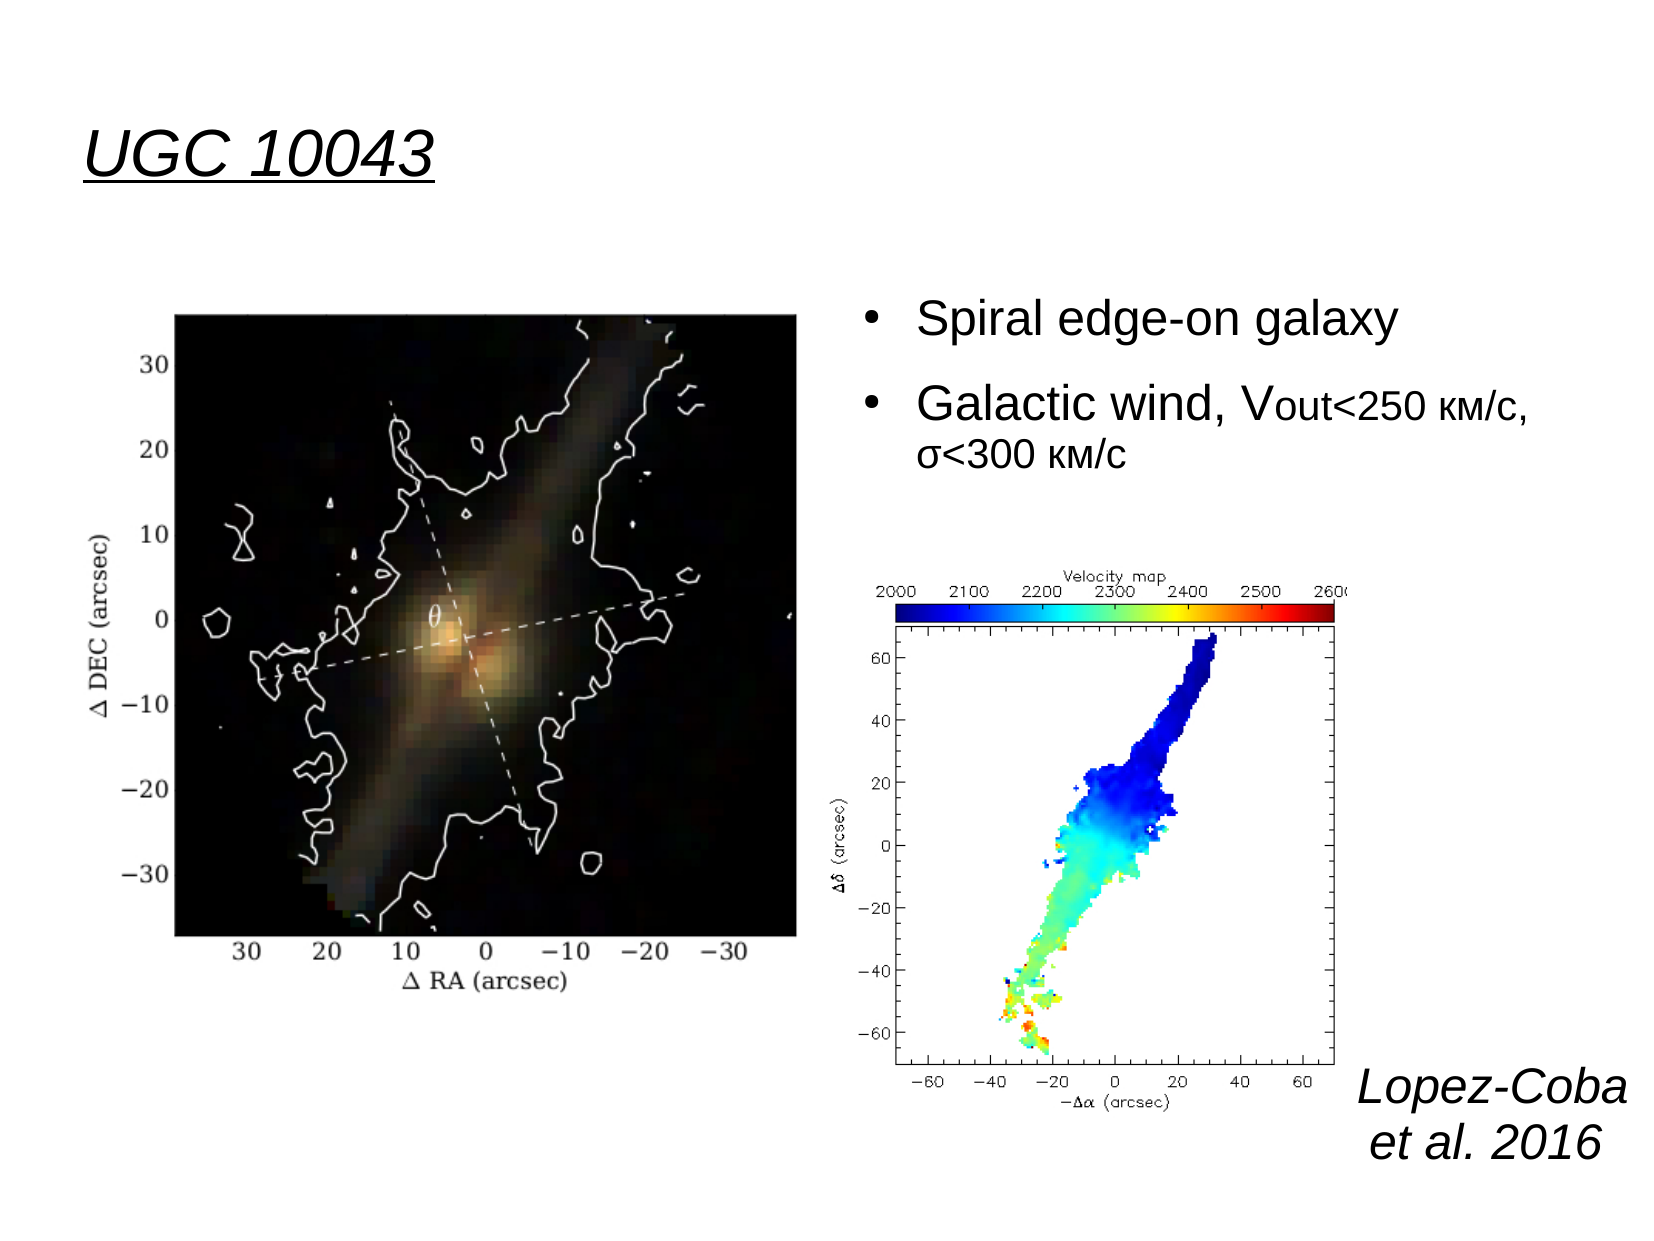

# UGC 10043
Spiral edge-on galaxy
Galactic wind, Vout<250 км/с, σ<300 км/с
 Lopez-Coba et al. 2016